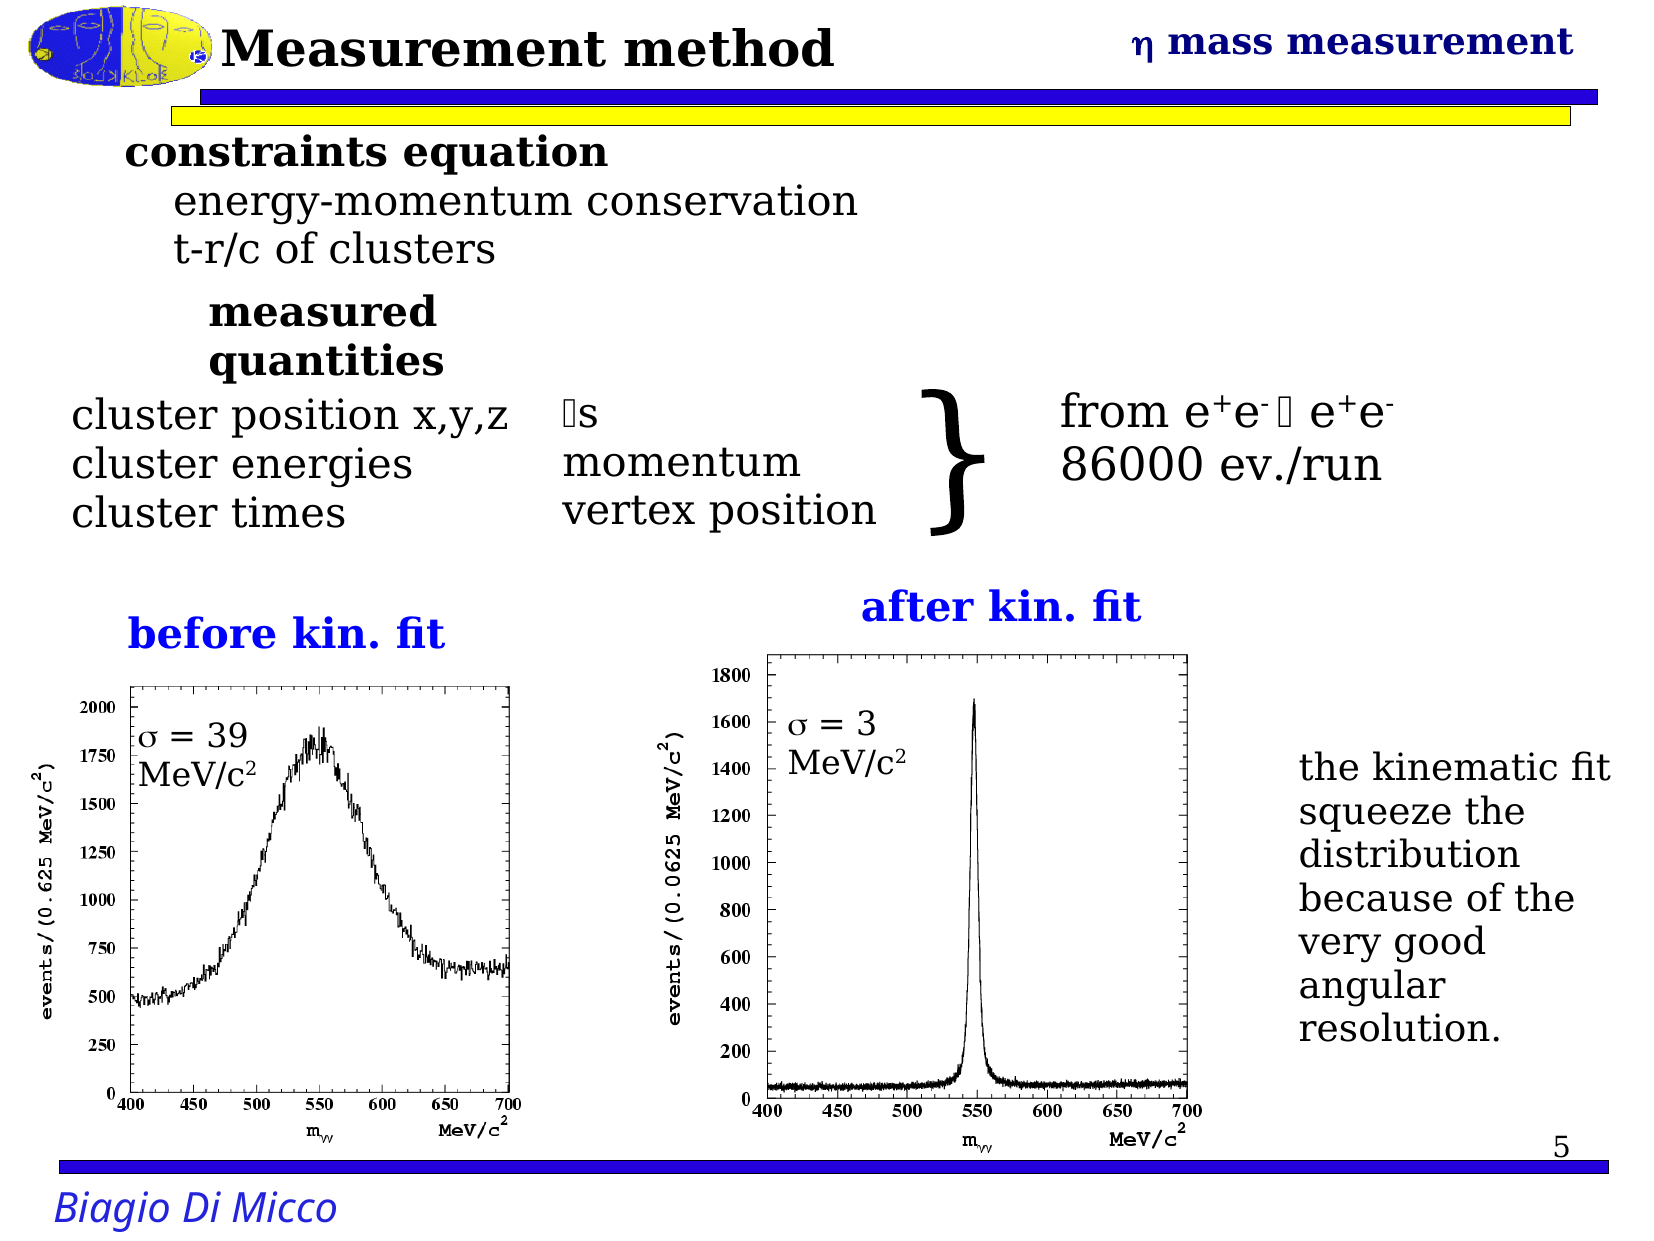

Measurement method
constraints equation
 energy-momentum conservation
 t-r/c of clusters
measured quantities
cluster position x,y,z
cluster energies
cluster times
from e+e-  e+e-
86000 ev./run
s
momentum
vertex position
after kin. fit
before kin. fit
s = 3 MeV/c2
s = 3 MeV/c2
s = 39 MeV/c2
the kinematic fit squeeze the distribution because of the very good angular resolution.
5